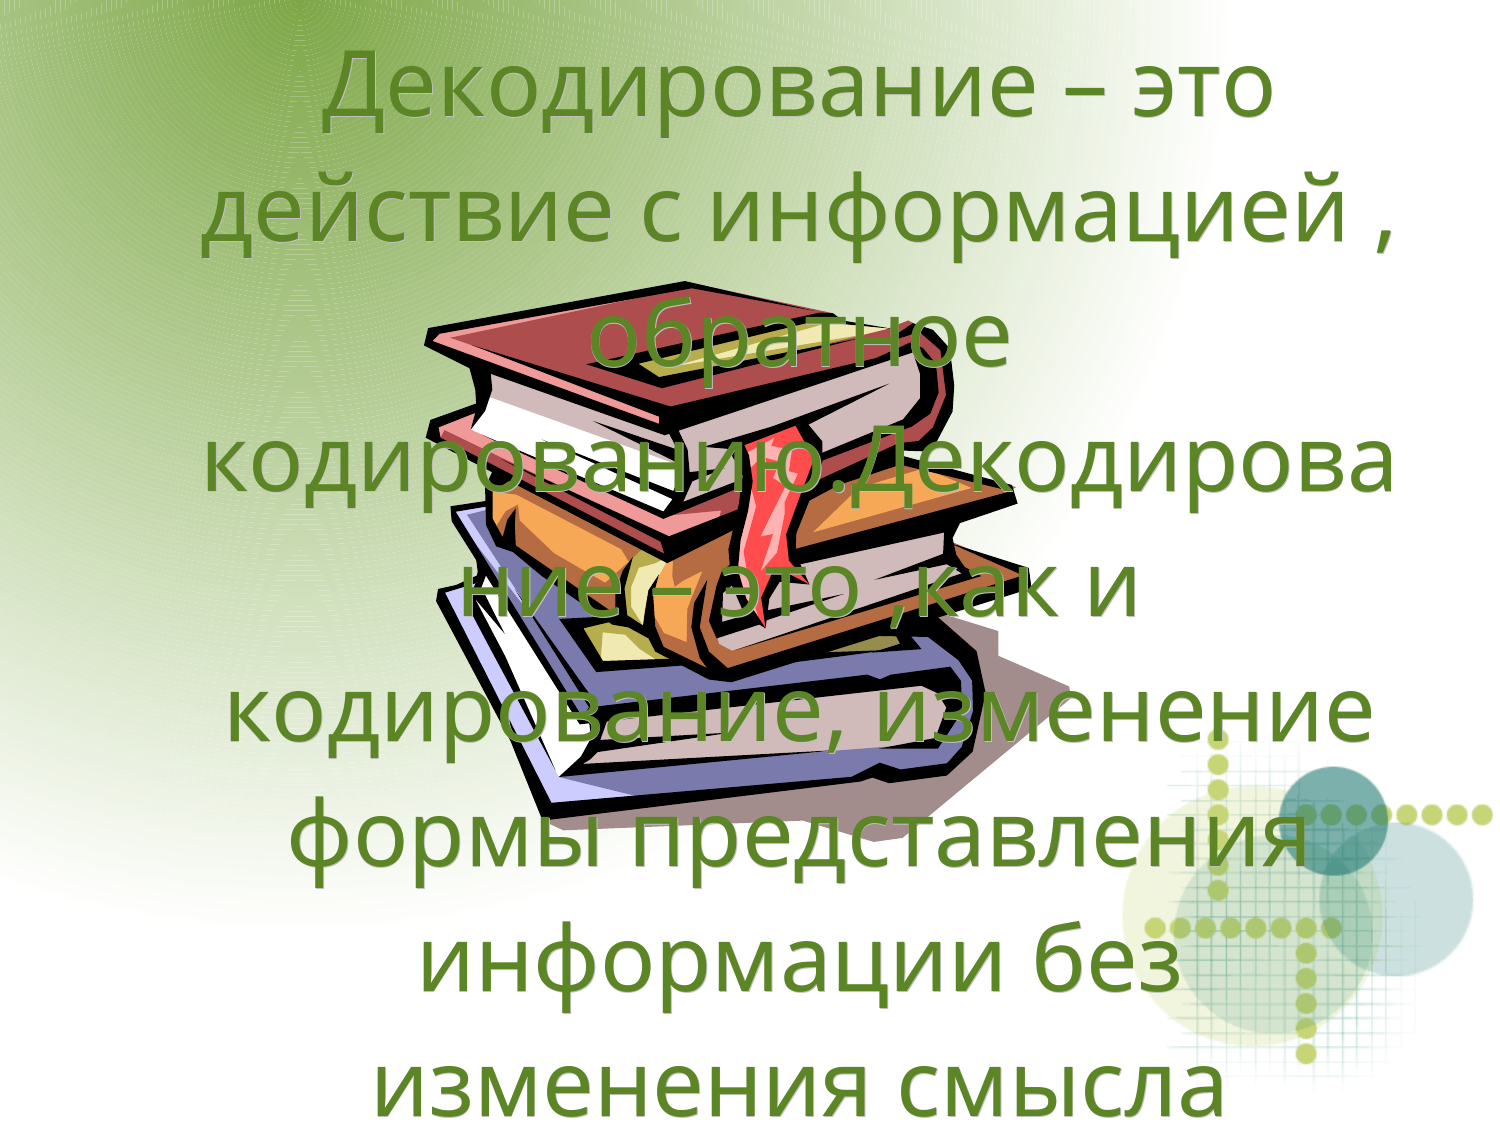

# Декодирование – это действие с информацией , обратное кодированию.Декодирование – это ,как и кодирование, изменение формы представления информации без изменения смысла